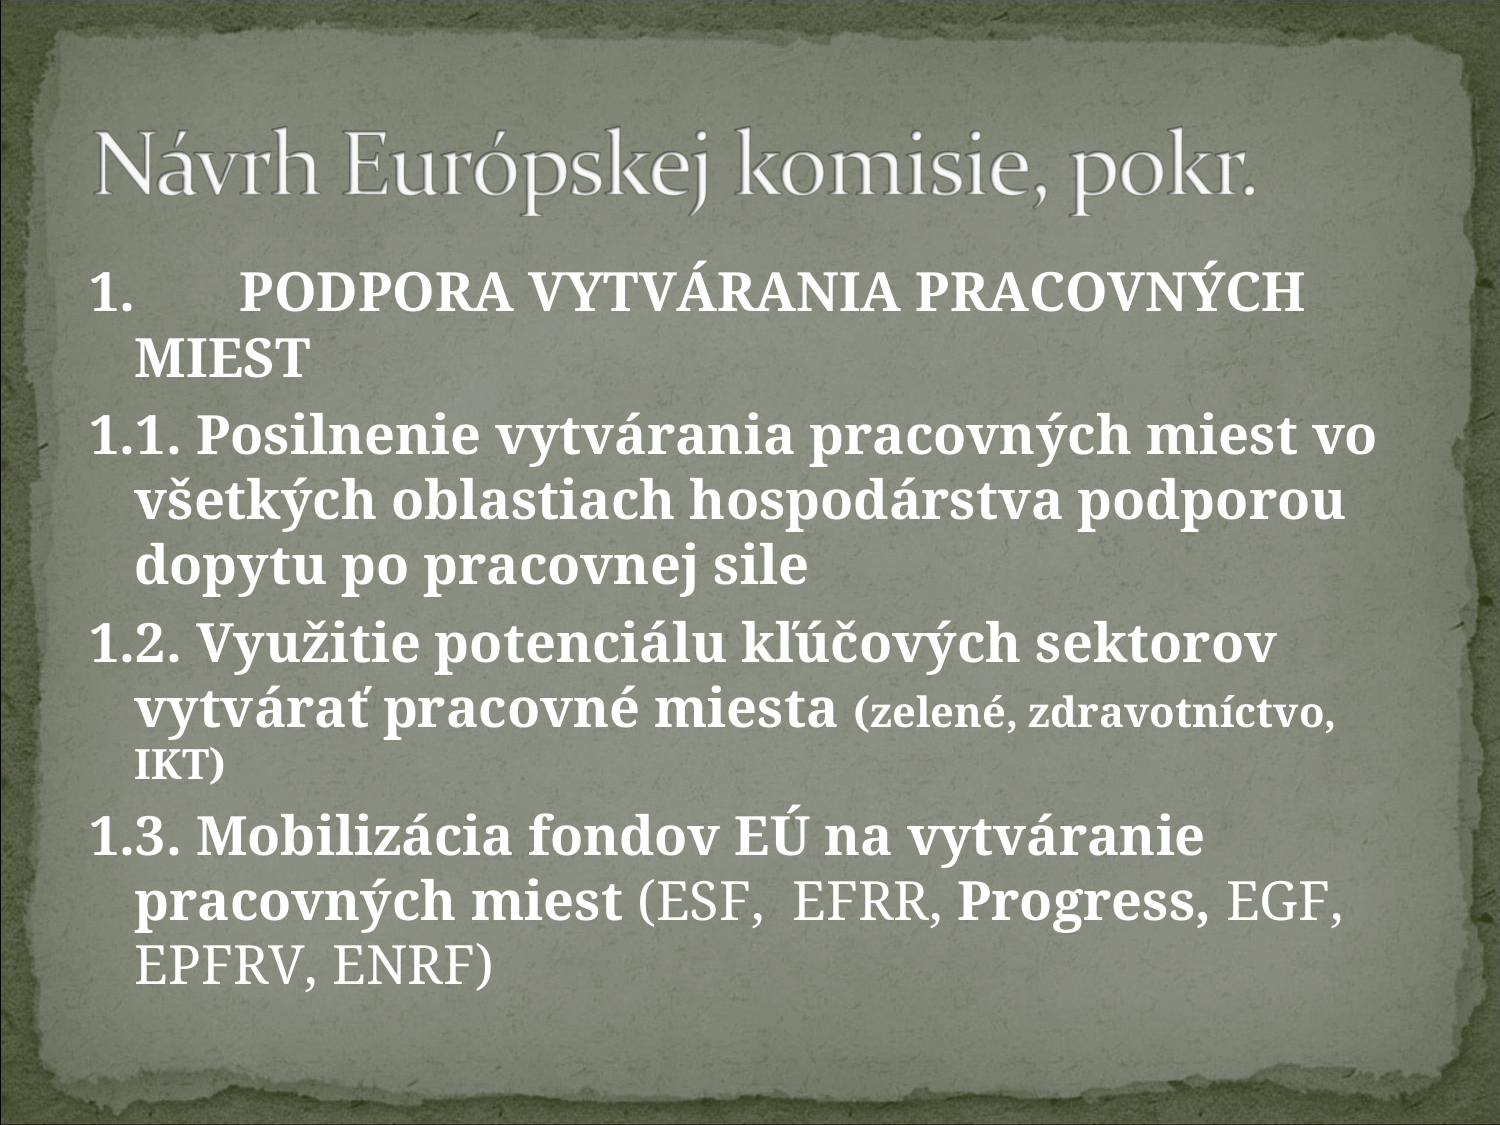

# 1.	PODPORA VYTVÁRANIA PRACOVNÝCH MIEST
1.1. Posilnenie vytvárania pracovných miest vo všetkých oblastiach hospodárstva podporou dopytu po pracovnej sile
1.2. Využitie potenciálu kľúčových sektorov vytvárať pracovné miesta (zelené, zdravotníctvo, IKT)
1.3. Mobilizácia fondov EÚ na vytváranie pracovných miest (ESF, EFRR, Progress, EGF, EPFRV, ENRF)